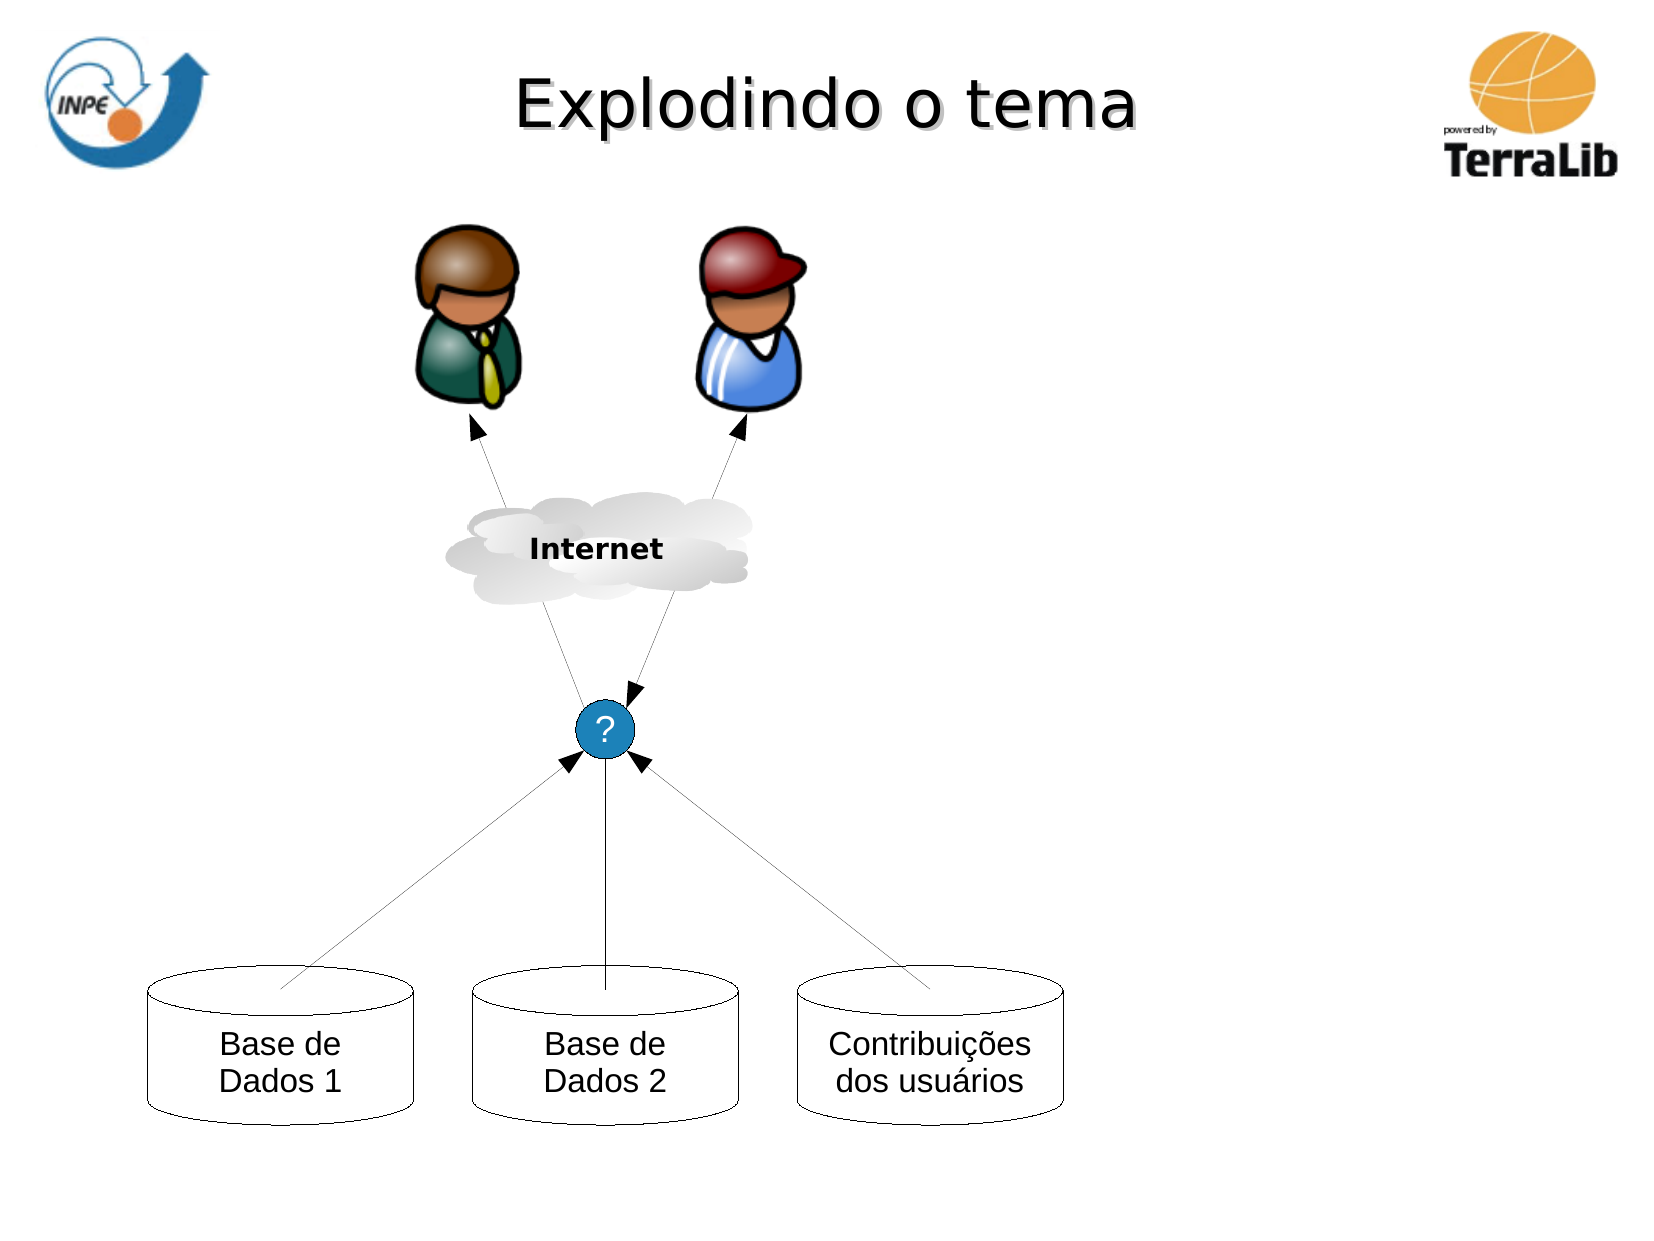

# Explodindo o tema
Internet
?
Base de
Dados 1
Base de
Dados 2
Contribuições
dos usuários